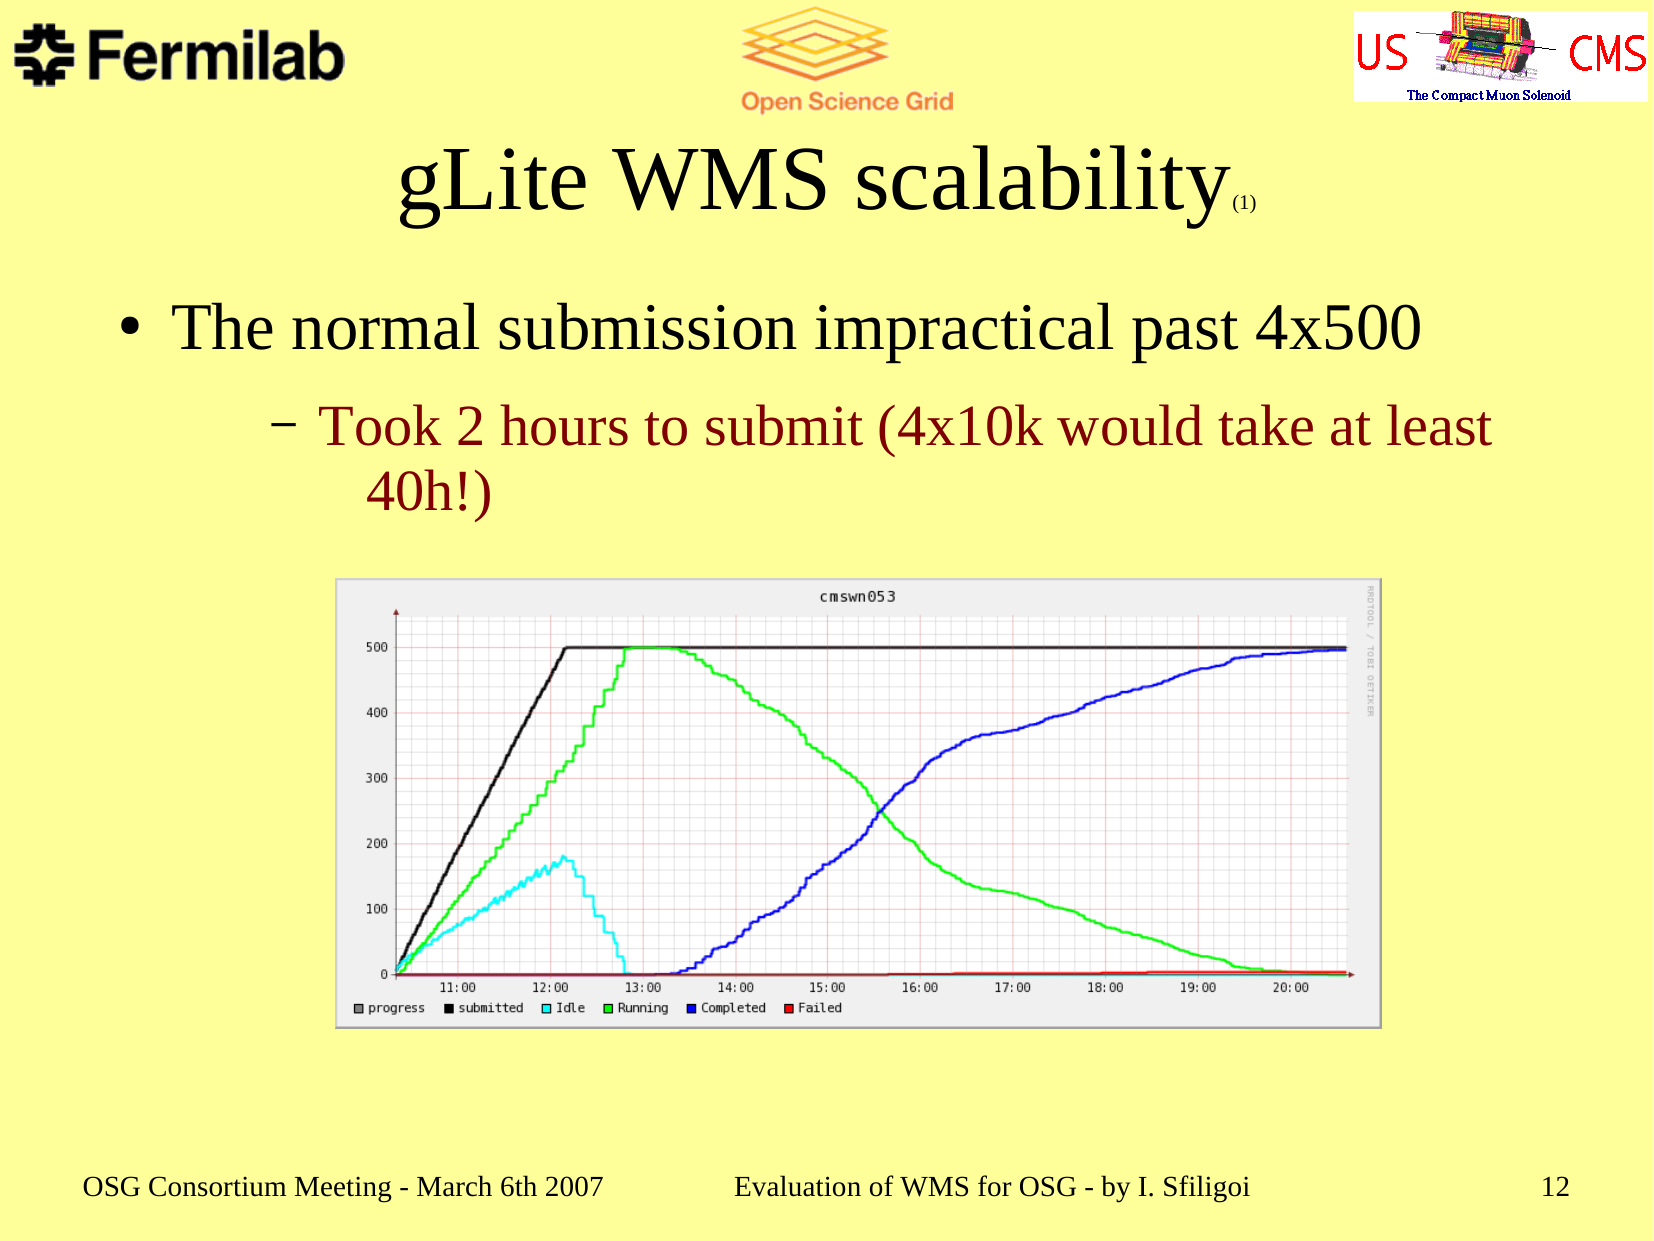

# gLite WMS scalability(1)
The normal submission impractical past 4x500
Took 2 hours to submit (4x10k would take at least 40h!)
OSG Consortium Meeting - March 6th 2007
Evaluation of WMS for OSG - by I. Sfiligoi
12